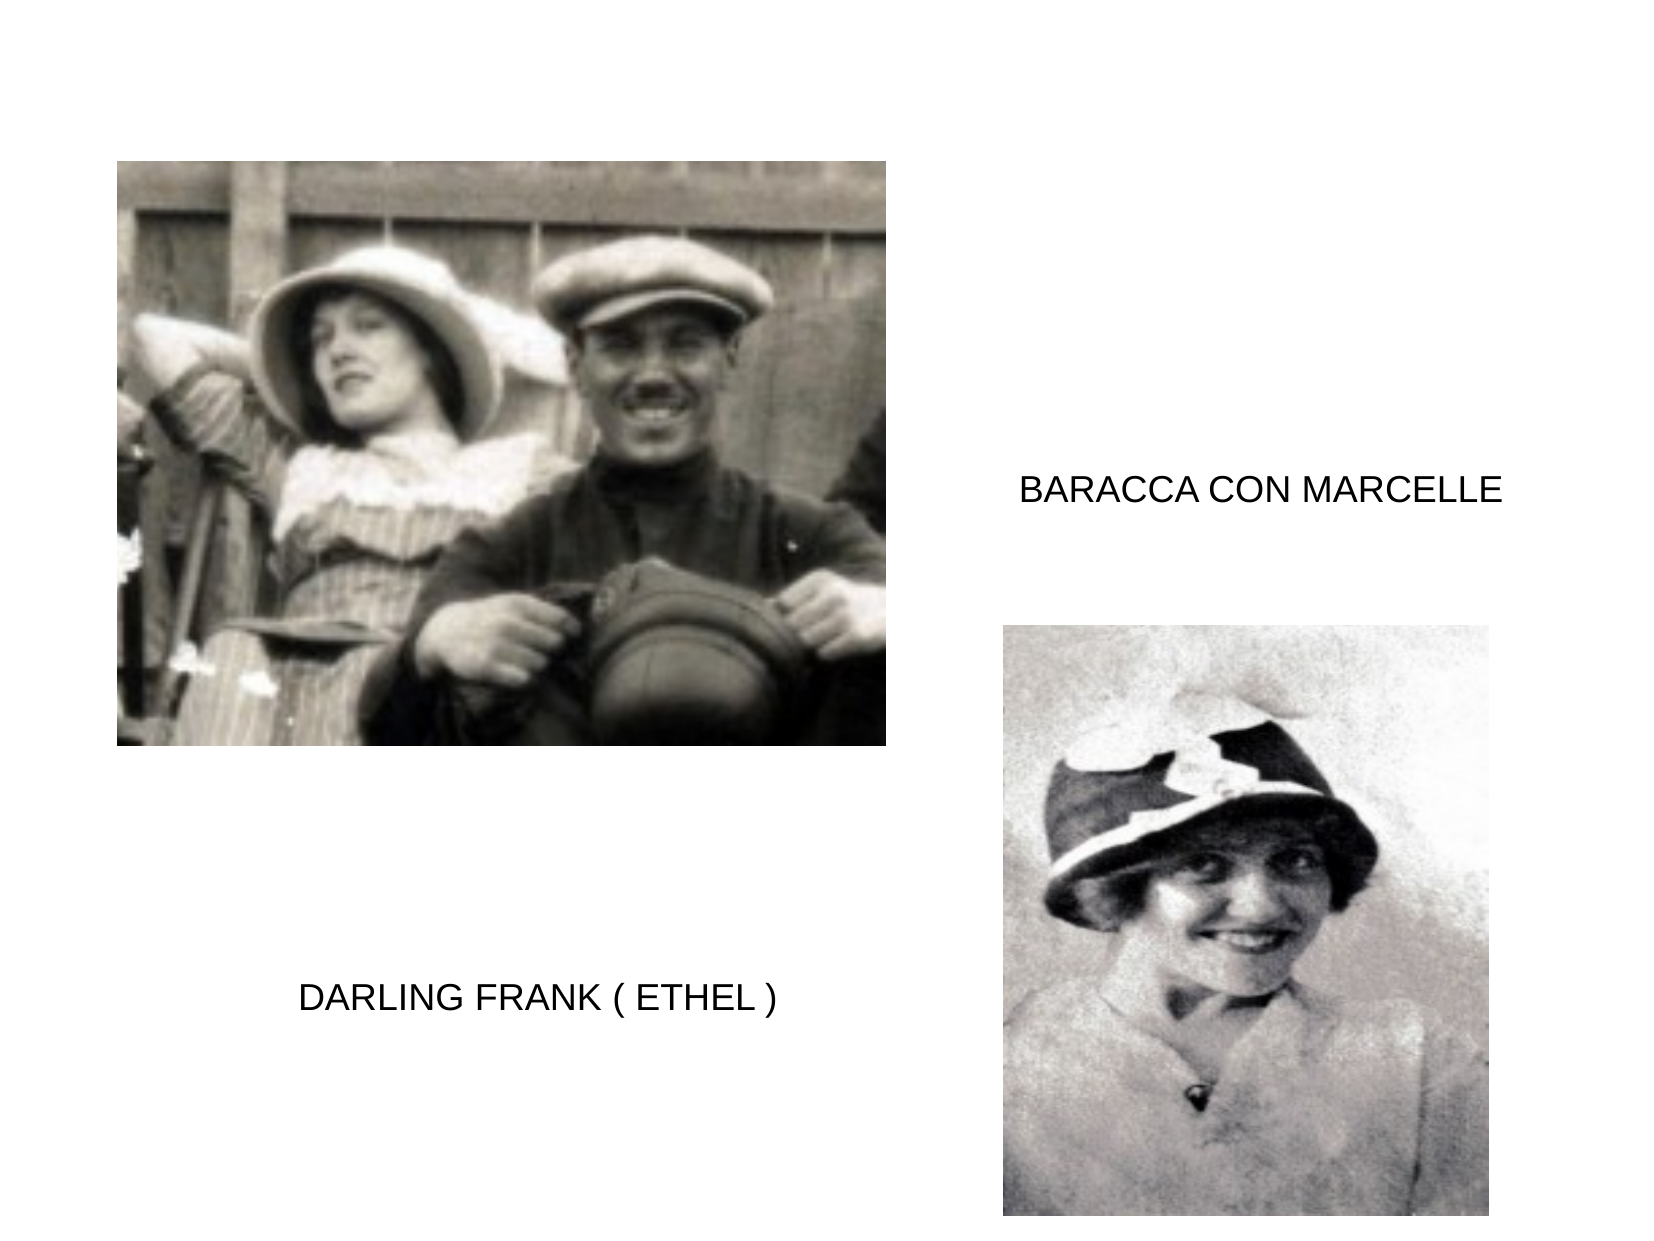

BARACCA CON MARCELLE
DARLING FRANK ( ETHEL )